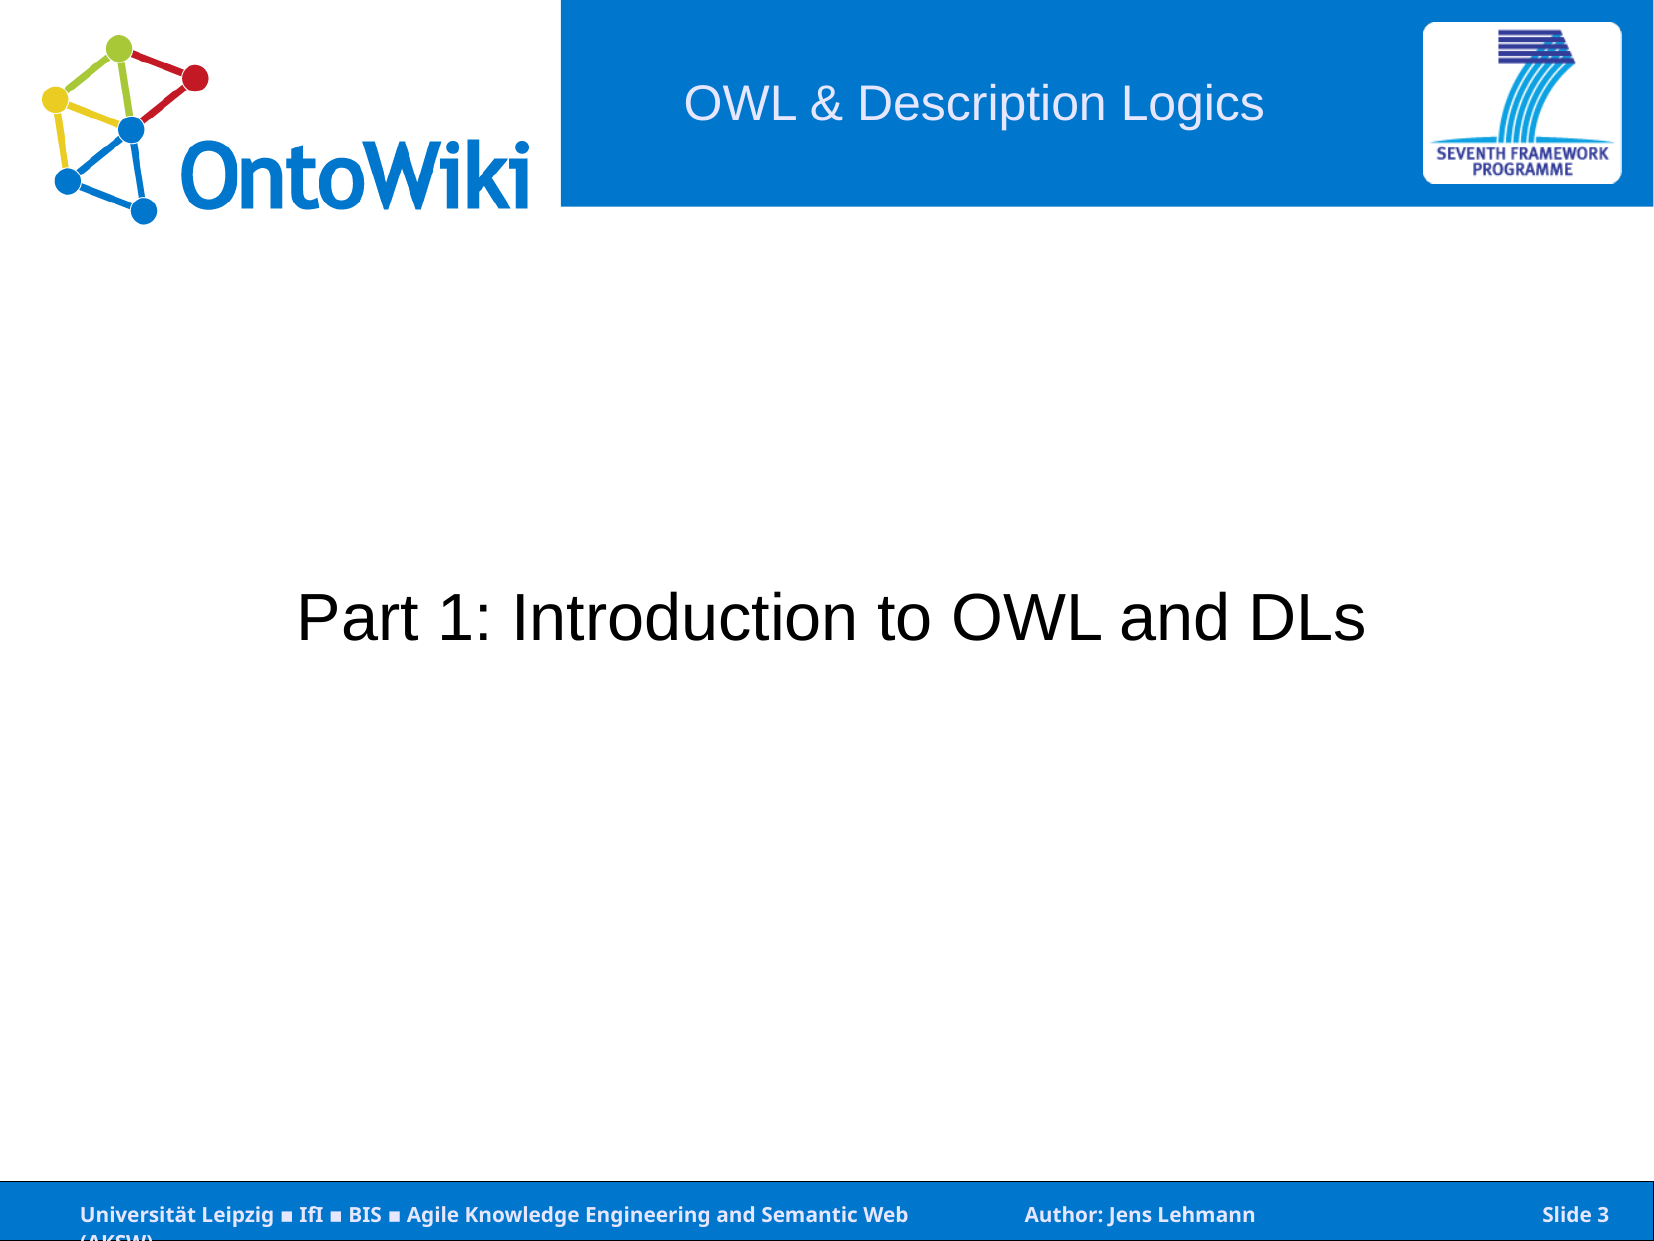

# Part 1: Introduction to OWL and DLs